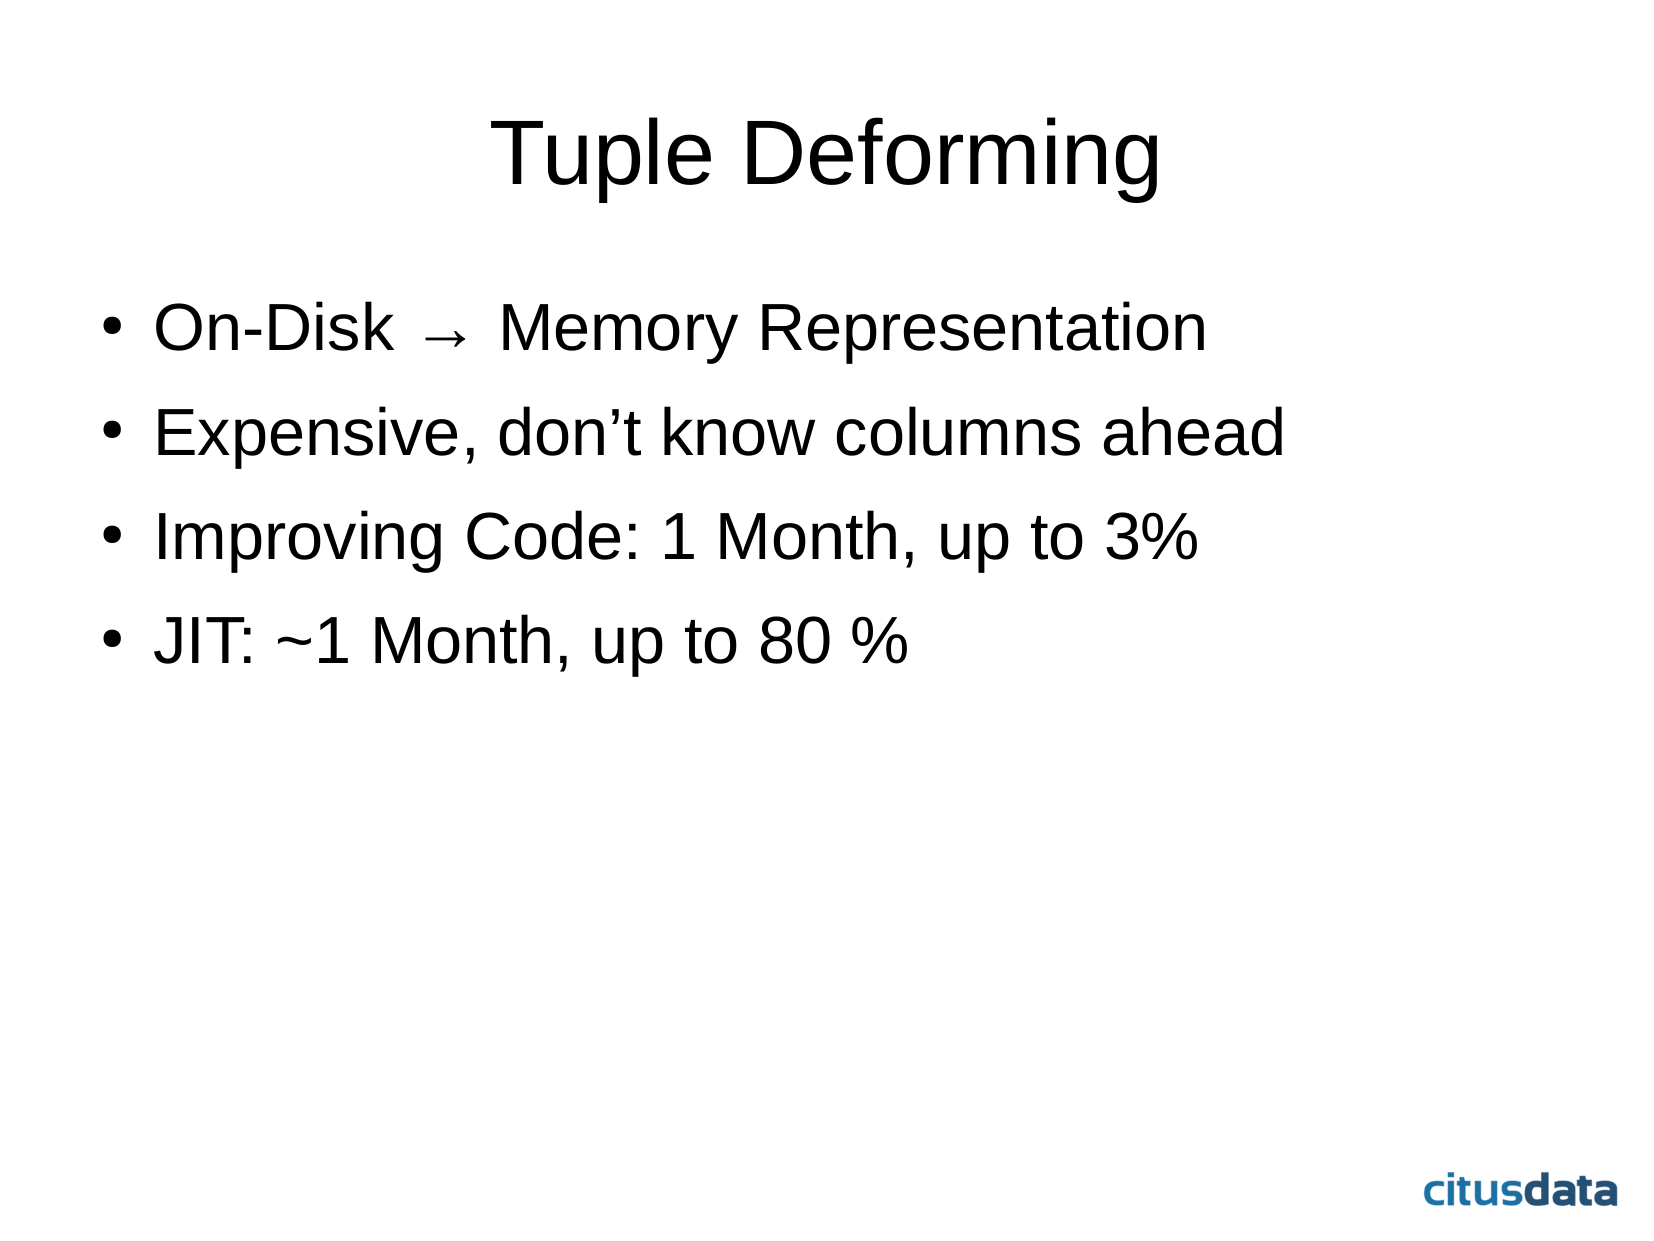

# Tuple Deforming
On-Disk → Memory Representation
Expensive, don’t know columns ahead
Improving Code: 1 Month, up to 3%
JIT: ~1 Month, up to 80 %